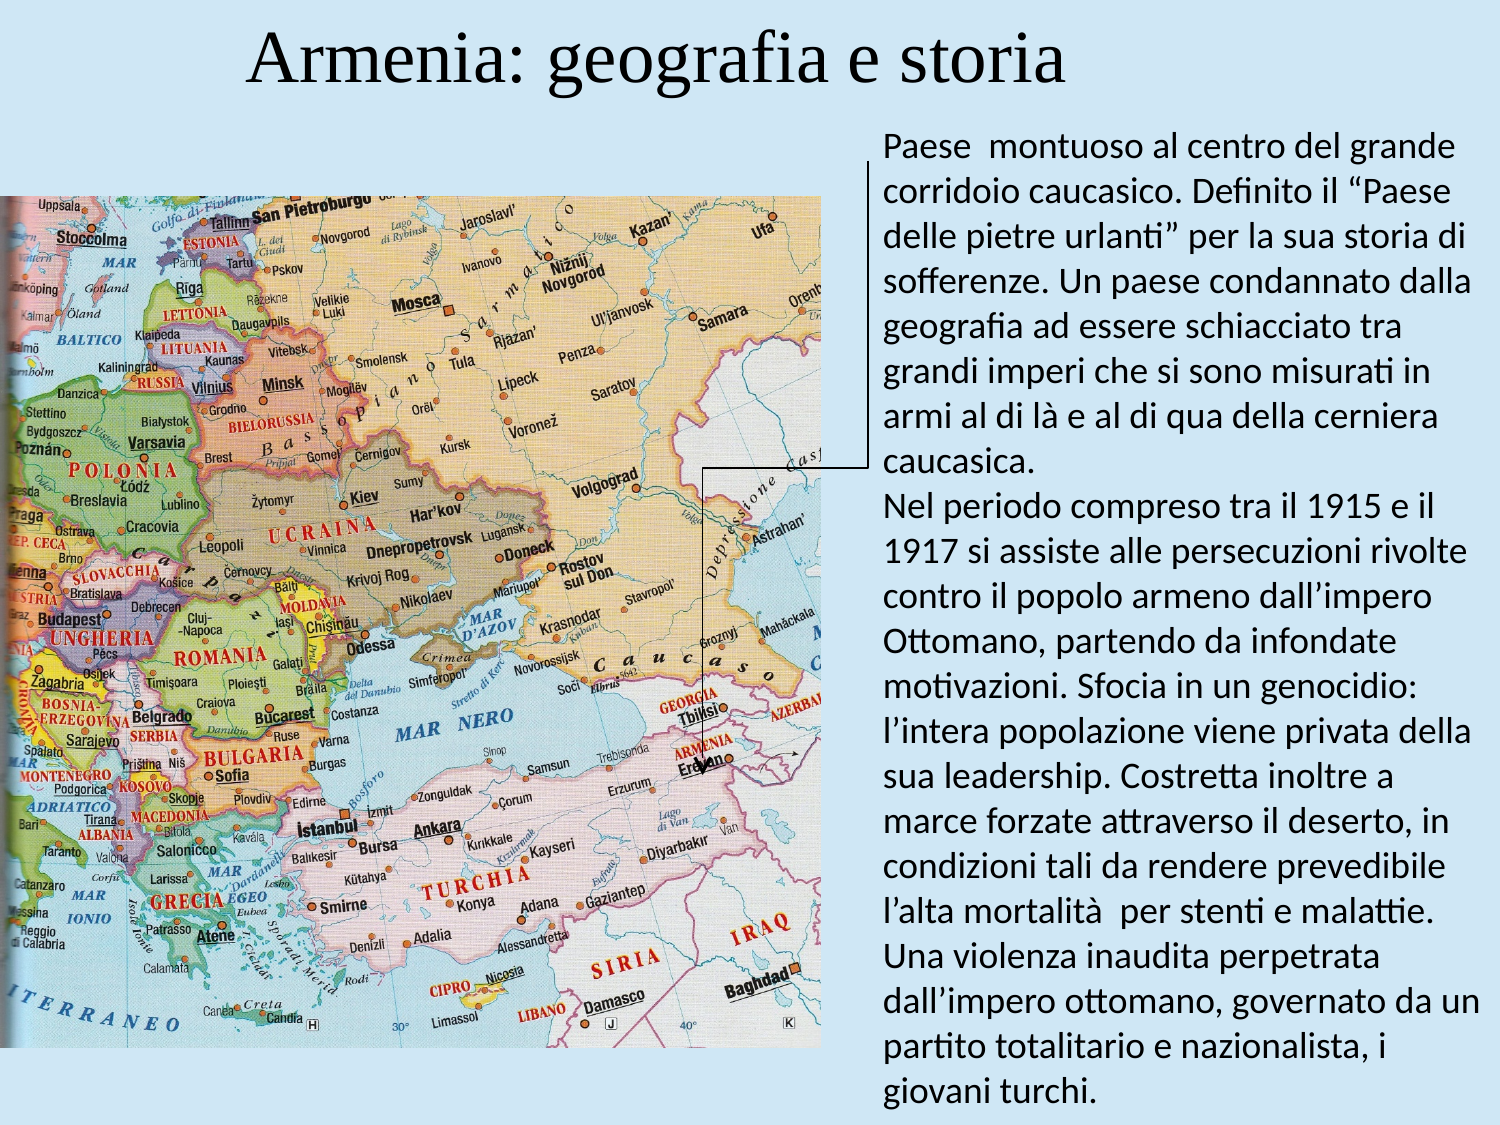

Armenia: geografia e storia
Paese montuoso al centro del grande corridoio caucasico. Definito il “Paese delle pietre urlanti” per la sua storia di sofferenze. Un paese condannato dalla geografia ad essere schiacciato tra grandi imperi che si sono misurati in armi al di là e al di qua della cerniera caucasica.
Nel periodo compreso tra il 1915 e il 1917 si assiste alle persecuzioni rivolte contro il popolo armeno dall’impero Ottomano, partendo da infondate motivazioni. Sfocia in un genocidio: l’intera popolazione viene privata della sua leadership. Costretta inoltre a marce forzate attraverso il deserto, in condizioni tali da rendere prevedibile l’alta mortalità per stenti e malattie. Una violenza inaudita perpetrata dall’impero ottomano, governato da un partito totalitario e nazionalista, i giovani turchi.